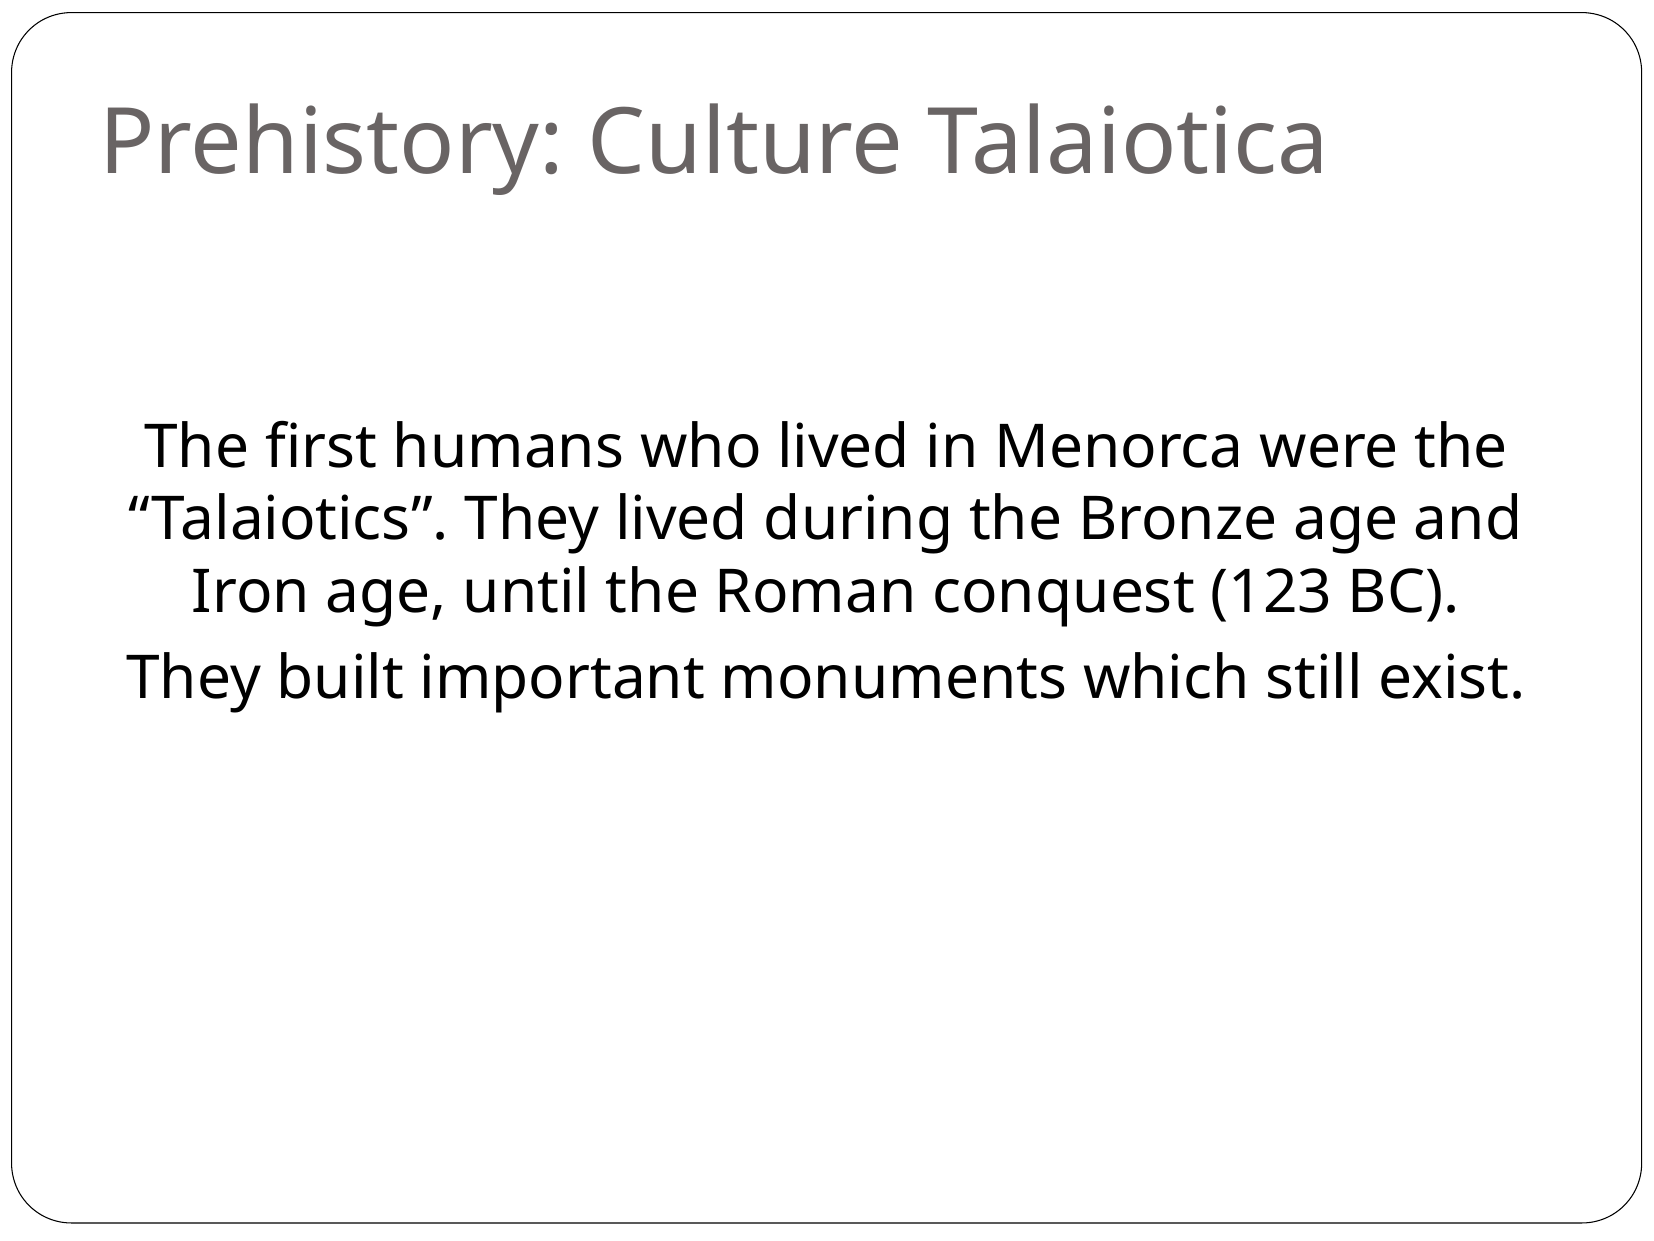

Prehistory: Culture Talaiotica
# The first humans who lived in Menorca were the “Talaiotics”. They lived during the Bronze age and Iron age, until the Roman conquest (123 BC).
They built important monuments which still exist.